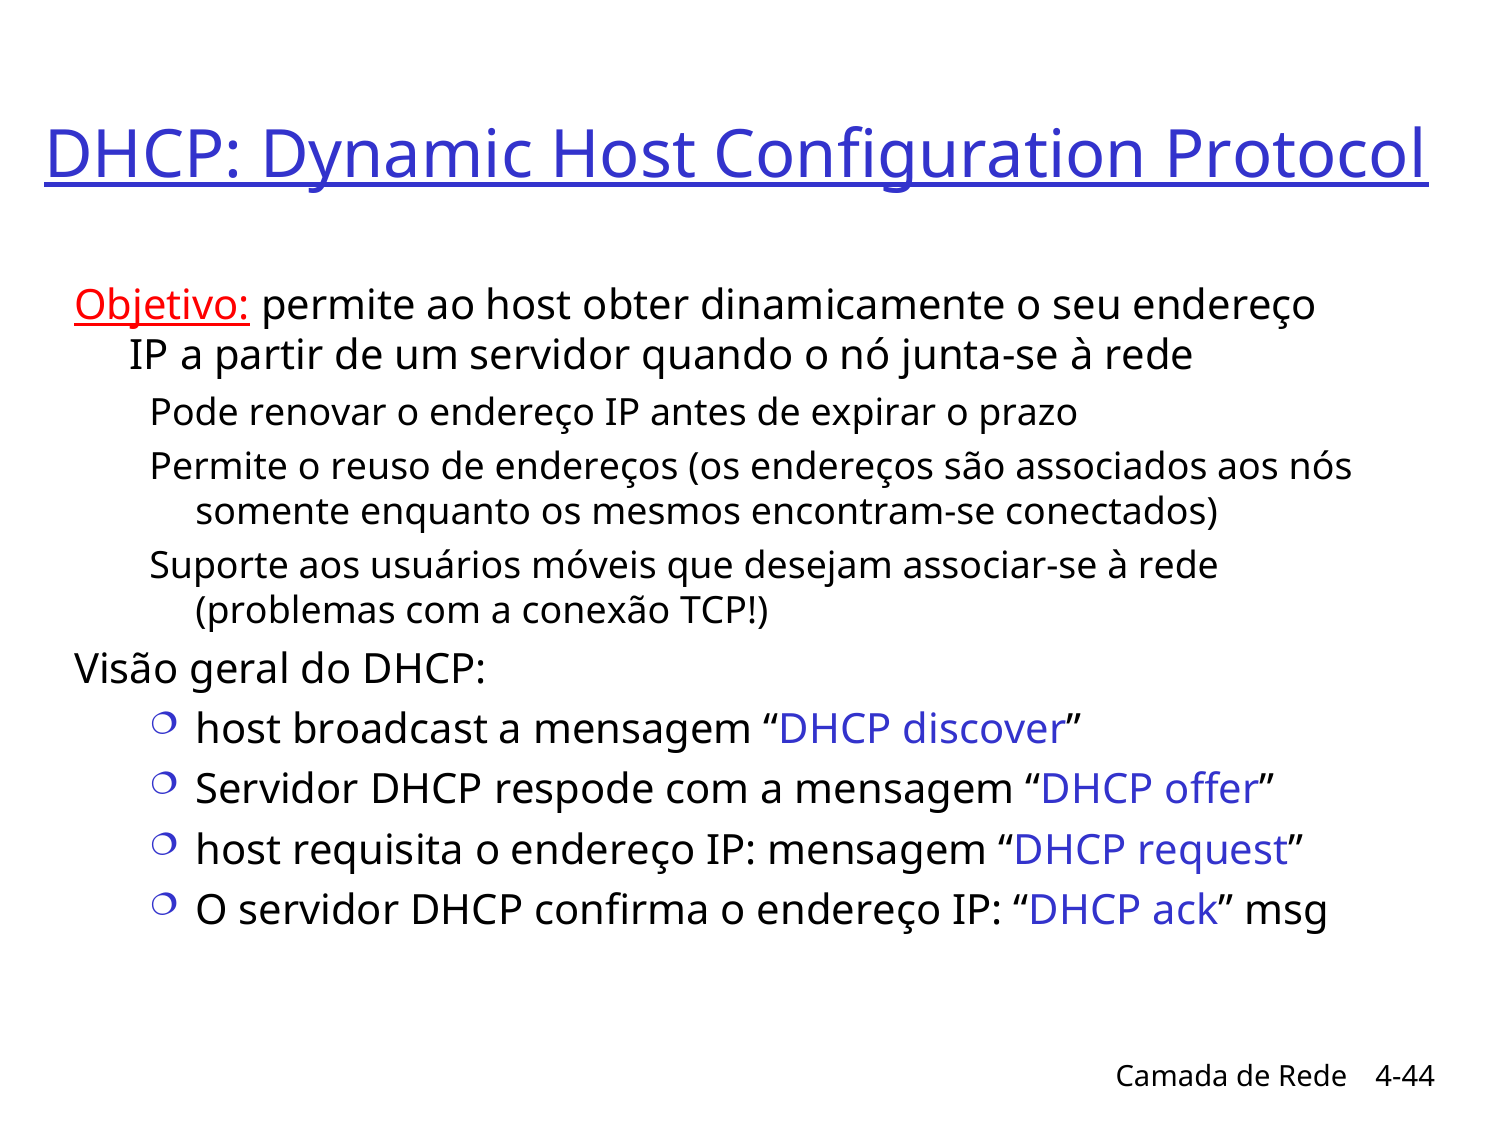

DHCP: Dynamic Host Configuration Protocol
Objetivo: permite ao host obter dinamicamente o seu endereço IP a partir de um servidor quando o nó junta-se à rede
Pode renovar o endereço IP antes de expirar o prazo
Permite o reuso de endereços (os endereços são associados aos nós somente enquanto os mesmos encontram-se conectados)
Suporte aos usuários móveis que desejam associar-se à rede (problemas com a conexão TCP!)
Visão geral do DHCP:
host broadcast a mensagem “DHCP discover”
Servidor DHCP respode com a mensagem “DHCP offer”
host requisita o endereço IP: mensagem “DHCP request”
O servidor DHCP confirma o endereço IP: “DHCP ack” msg
Camada de Rede